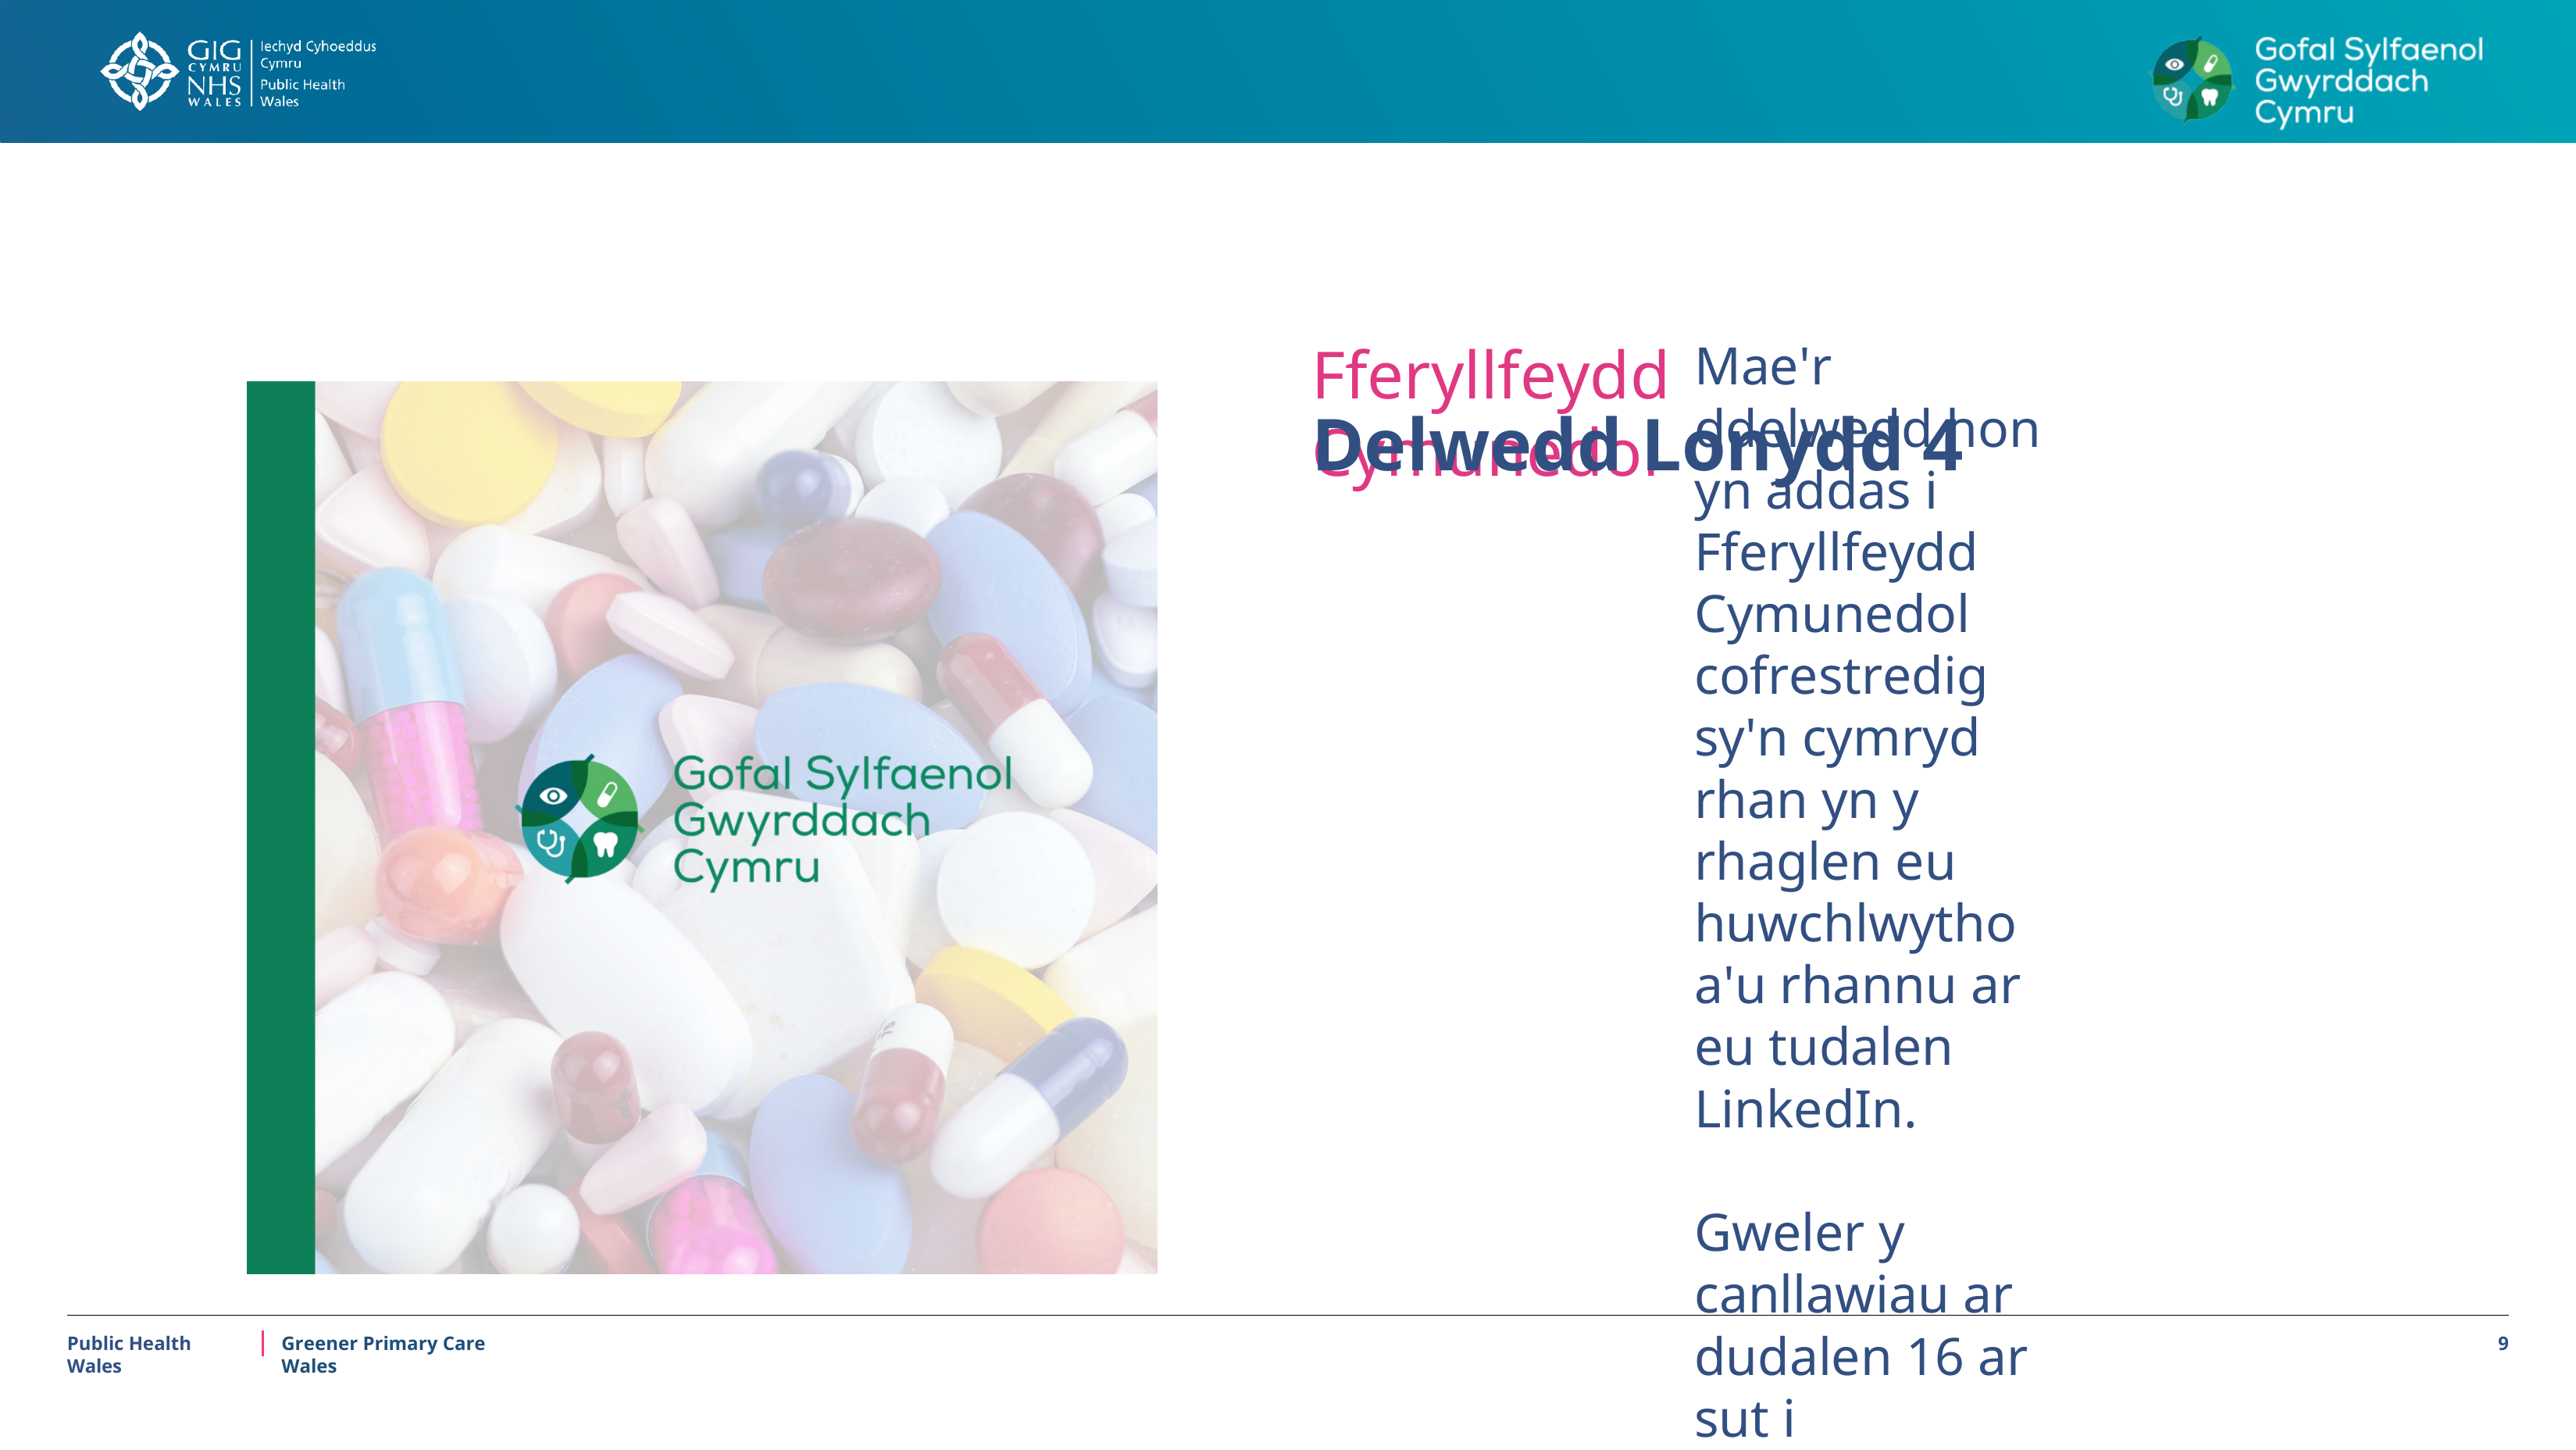

# Fferyllfeydd Cymunedol
Mae'r ddelwedd hon yn addas i Fferyllfeydd Cymunedol cofrestredig sy'n cymryd rhan yn y rhaglen eu huwchlwytho a'u rhannu ar eu tudalen LinkedIn.
Gweler y canllawiau ar dudalen 16 ar sut i uwchlwytho.
Ffynhonnell y ddelwedd: Unsplash pills – Myriam Zilles ‘cymsgedd o gyffuriau lliwgar’.
Delwedd Lonydd 4
Public Health Wales
Greener Primary Care Wales